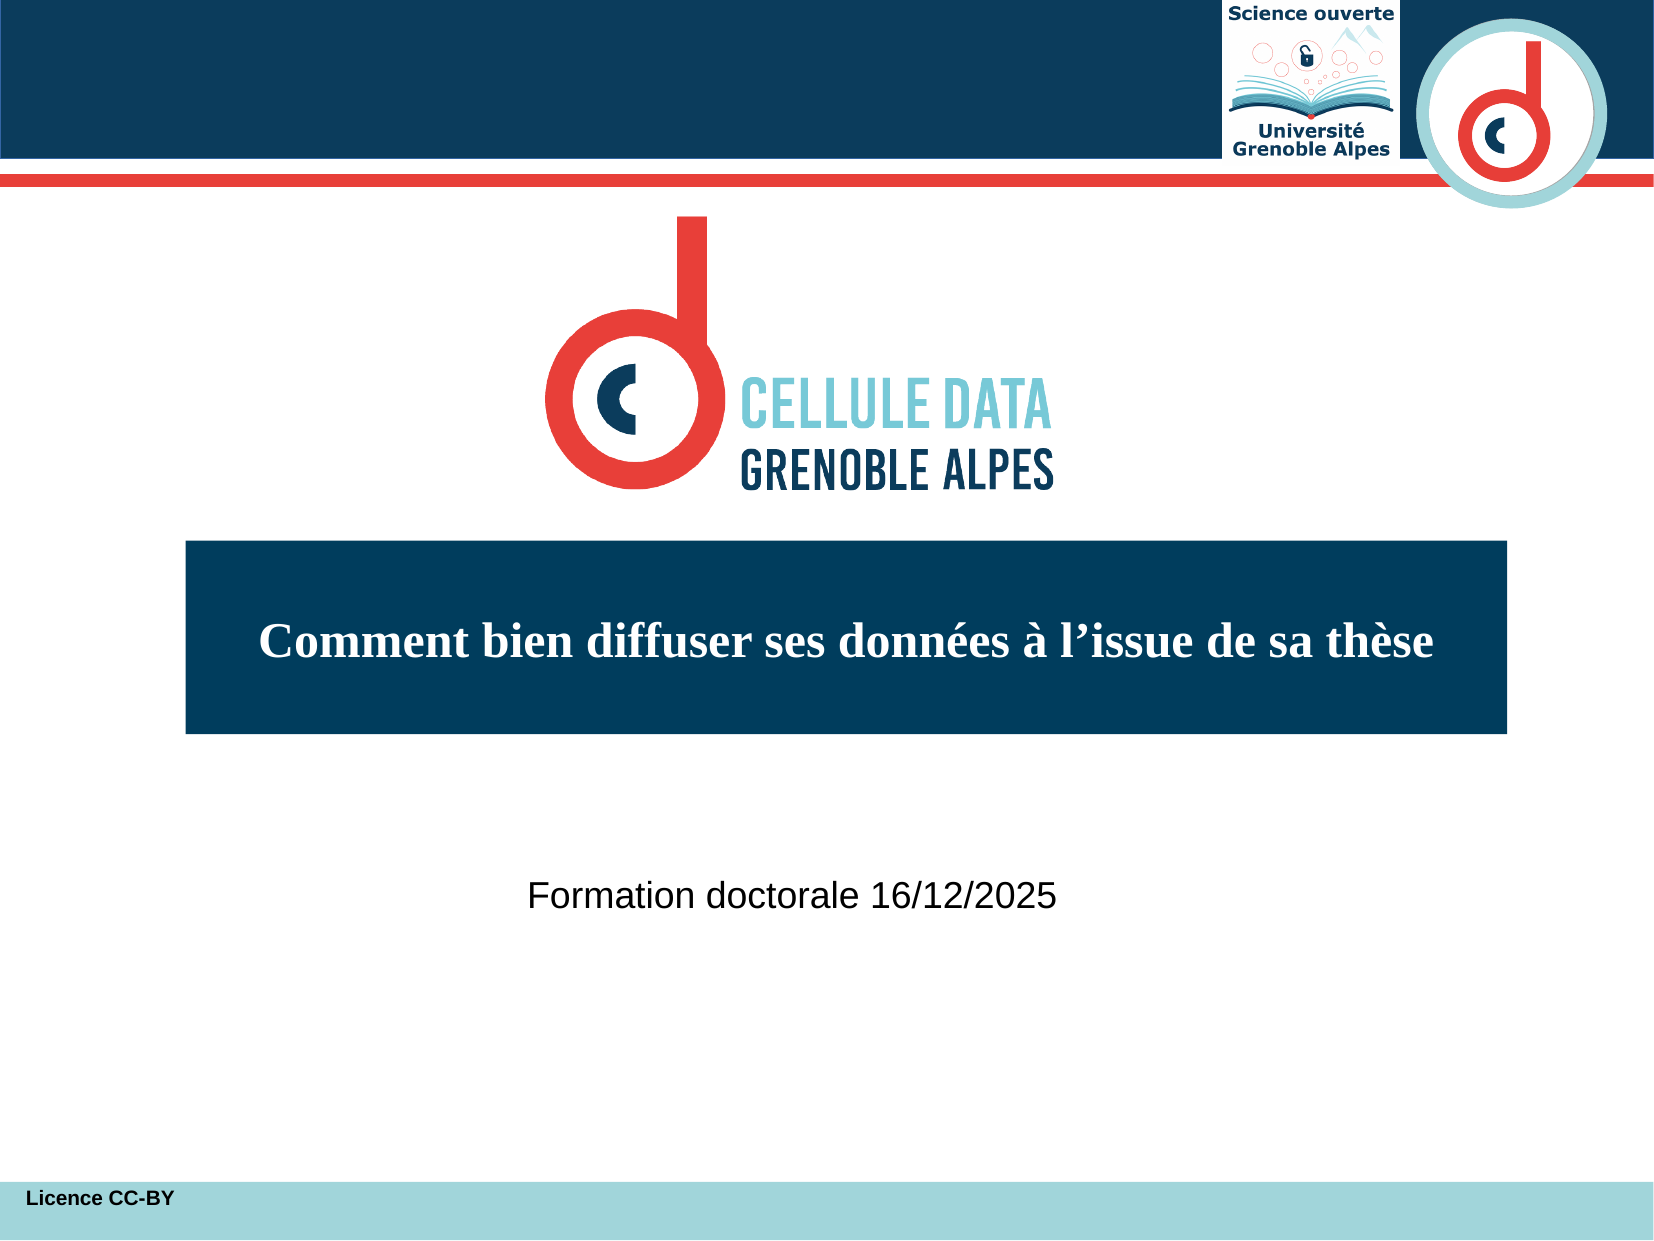

# Comment bien diffuser ses données à l’issue de sa thèse
Formation doctorale 16/12/2025
Licence CC-BY